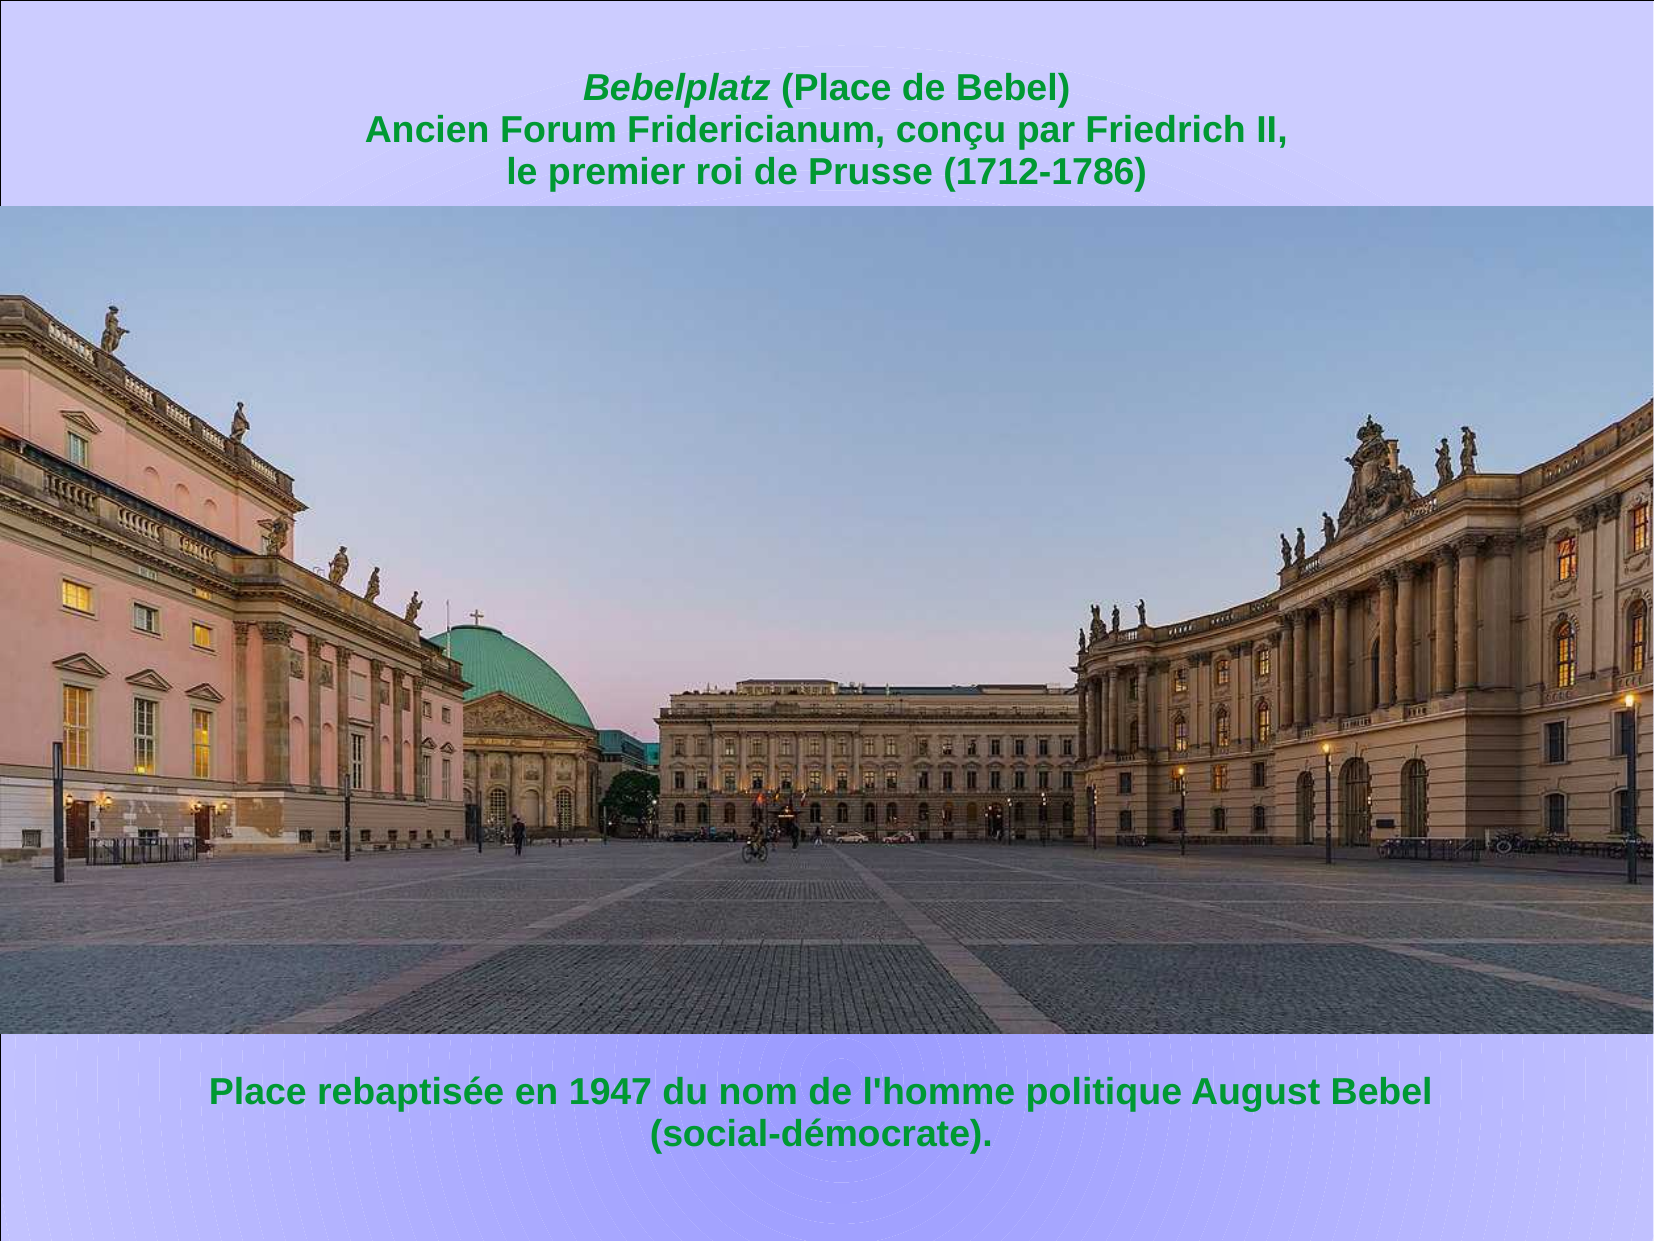

Bebelplatz (Place de Bebel)
Ancien Forum Fridericianum, conçu par Friedrich II,
 le premier roi de Prusse (1712-1786)
Place rebaptisée en 1947 du nom de l'homme politique August Bebel
(social-démocrate).